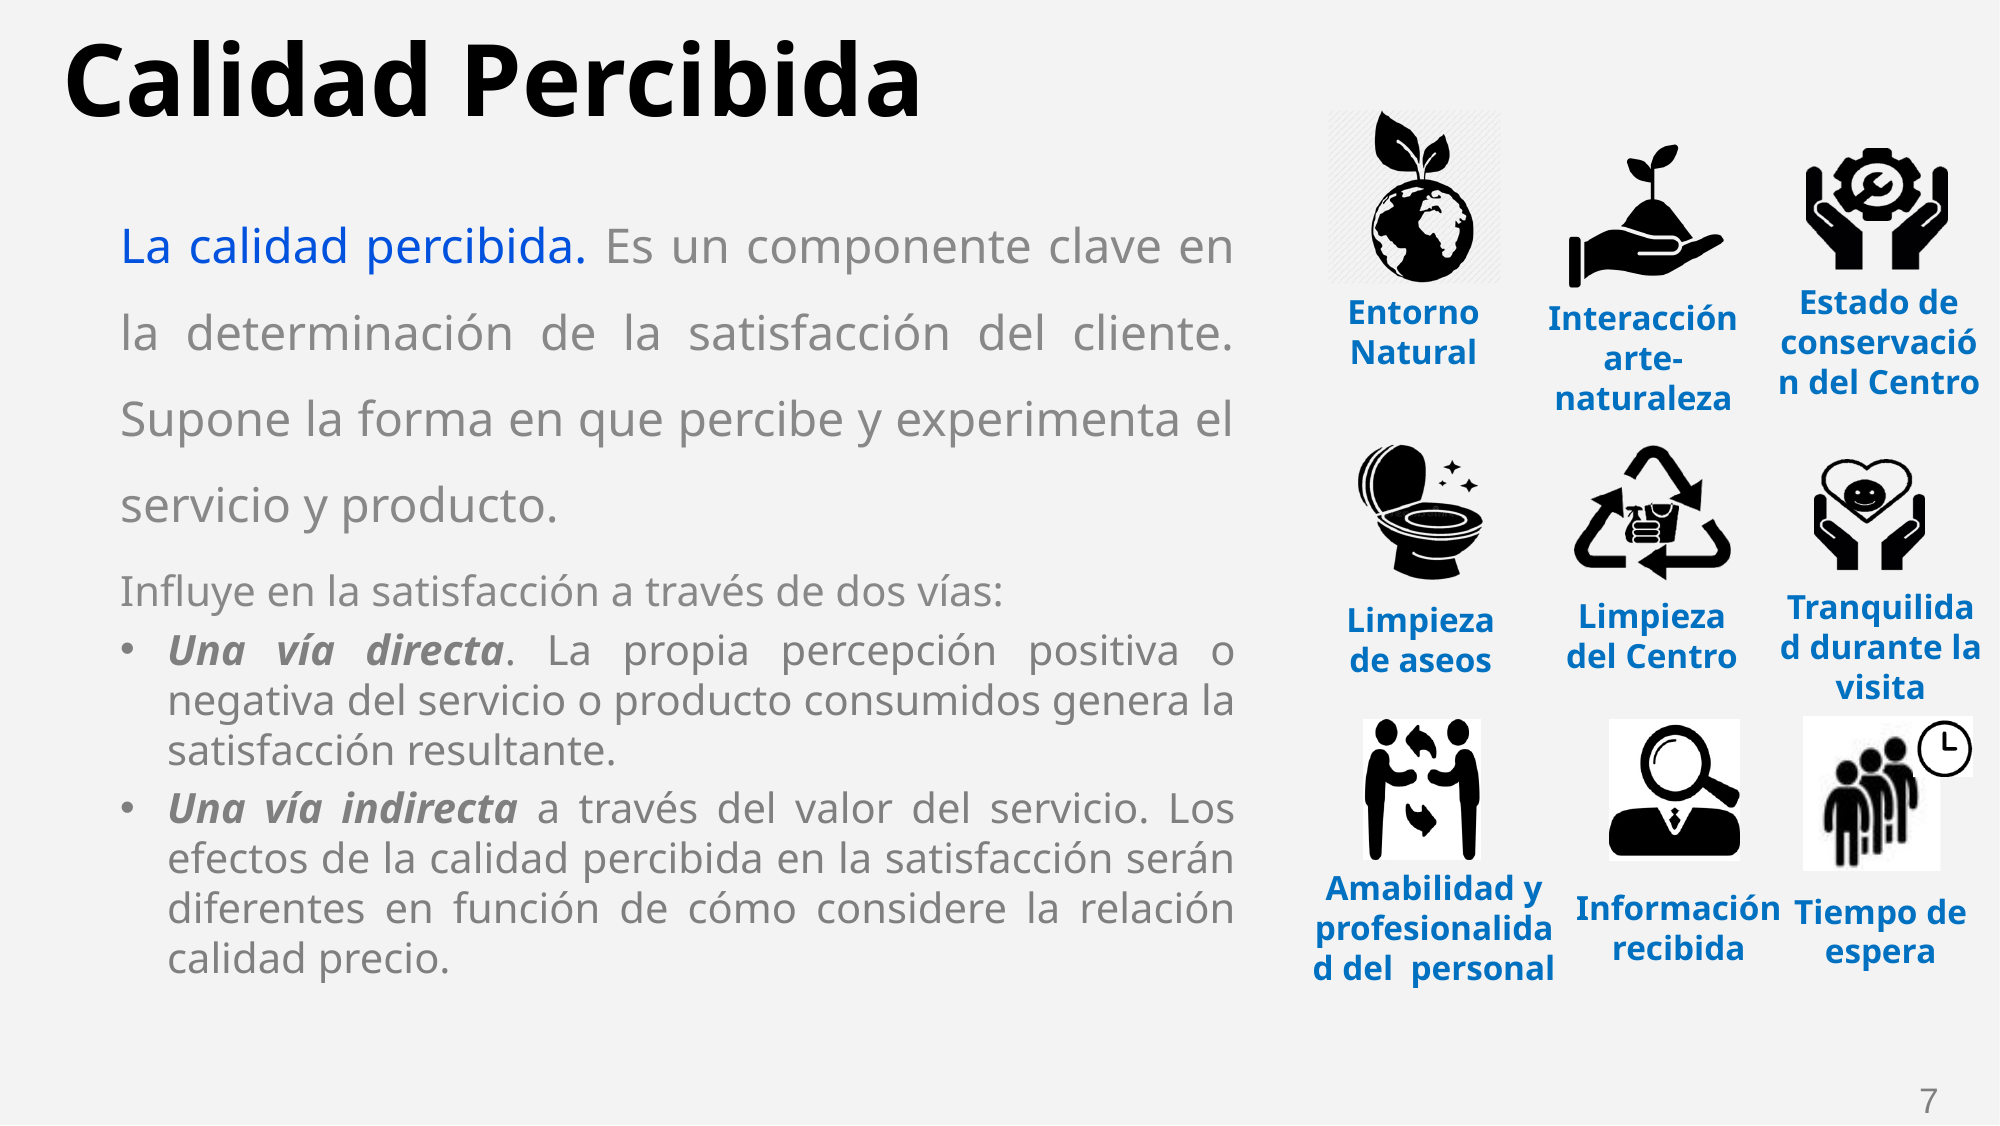

Calidad Percibida
La calidad percibida. Es un componente clave en la determinación de la satisfacción del cliente. Supone la forma en que percibe y experimenta el servicio y producto.
Influye en la satisfacción a través de dos vías:
Una vía directa. La propia percepción positiva o negativa del servicio o producto consumidos genera la satisfacción resultante.
Una vía indirecta a través del valor del servicio. Los efectos de la calidad percibida en la satisfacción serán diferentes en función de cómo considere la relación calidad precio.
Estado de conservación del Centro
Entorno Natural
Interacción
arte-naturaleza
Tranquilidad durante la visita
Limpieza del Centro
Limpieza
de aseos
Amabilidad y profesionalidad del personal
Información recibida
Tiempo de espera